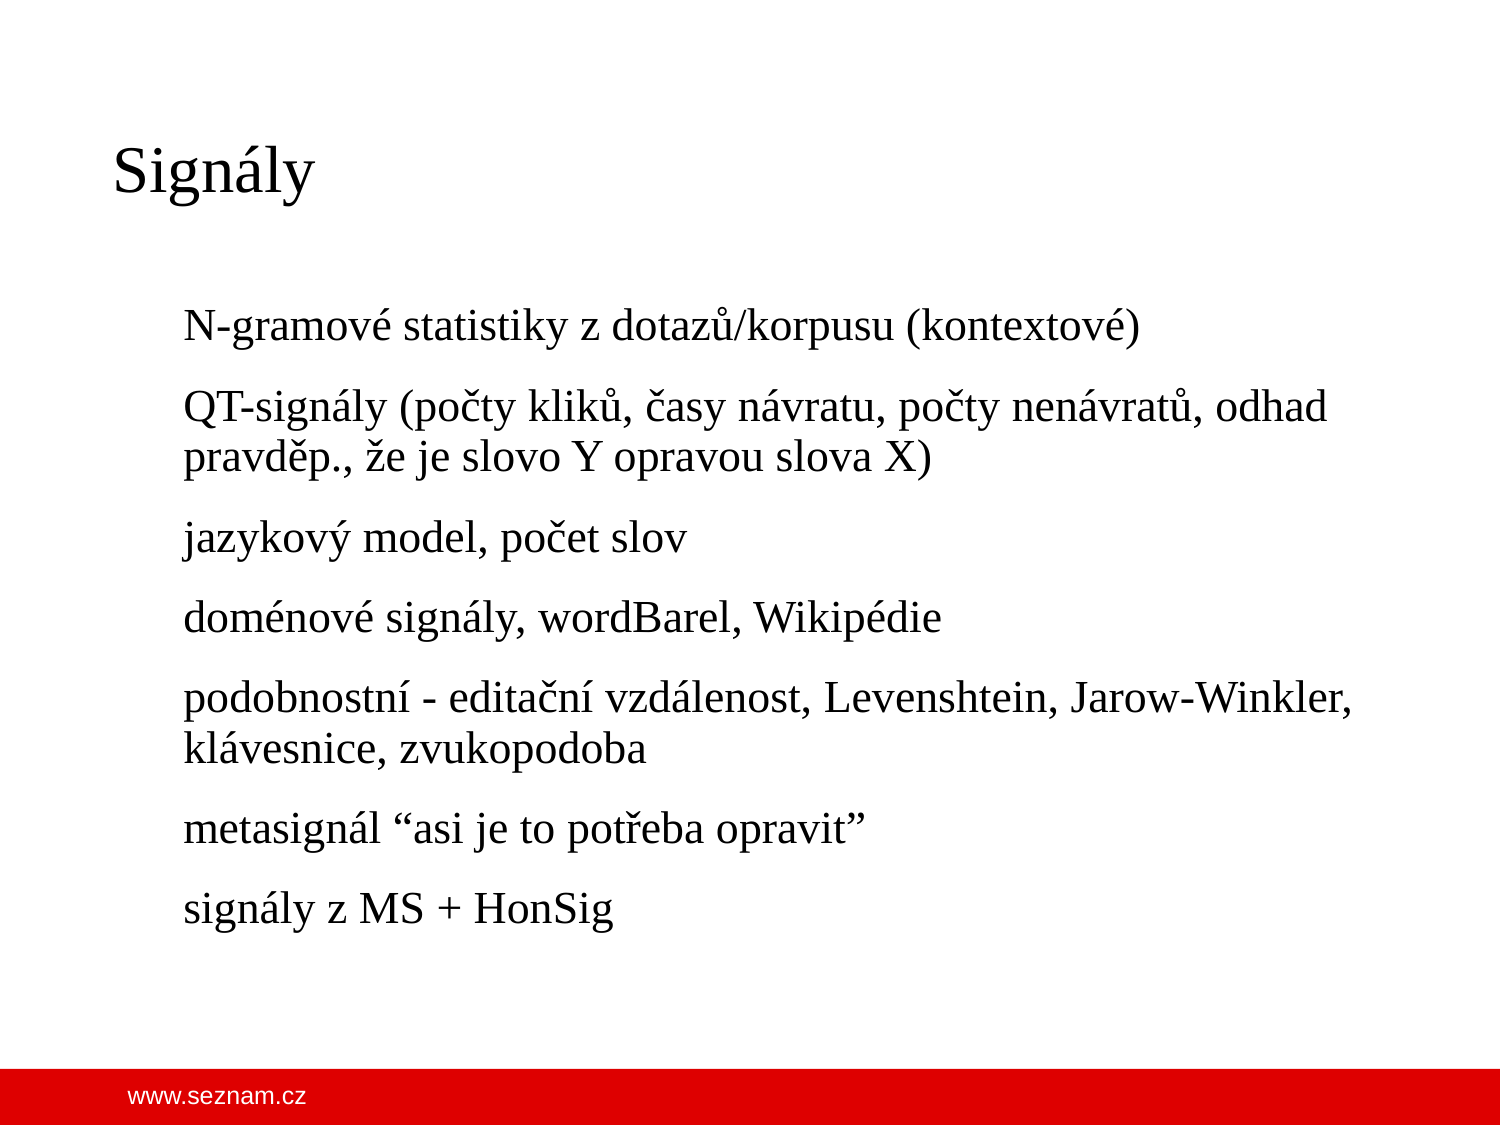

# Signály
N-gramové statistiky z dotazů/korpusu (kontextové)
QT-signály (počty kliků, časy návratu, počty nenávratů, odhad pravděp., že je slovo Y opravou slova X)
jazykový model, počet slov
doménové signály, wordBarel, Wikipédie
podobnostní - editační vzdálenost, Levenshtein, Jarow-Winkler, klávesnice, zvukopodoba
metasignál “asi je to potřeba opravit”
signály z MS + HonSig